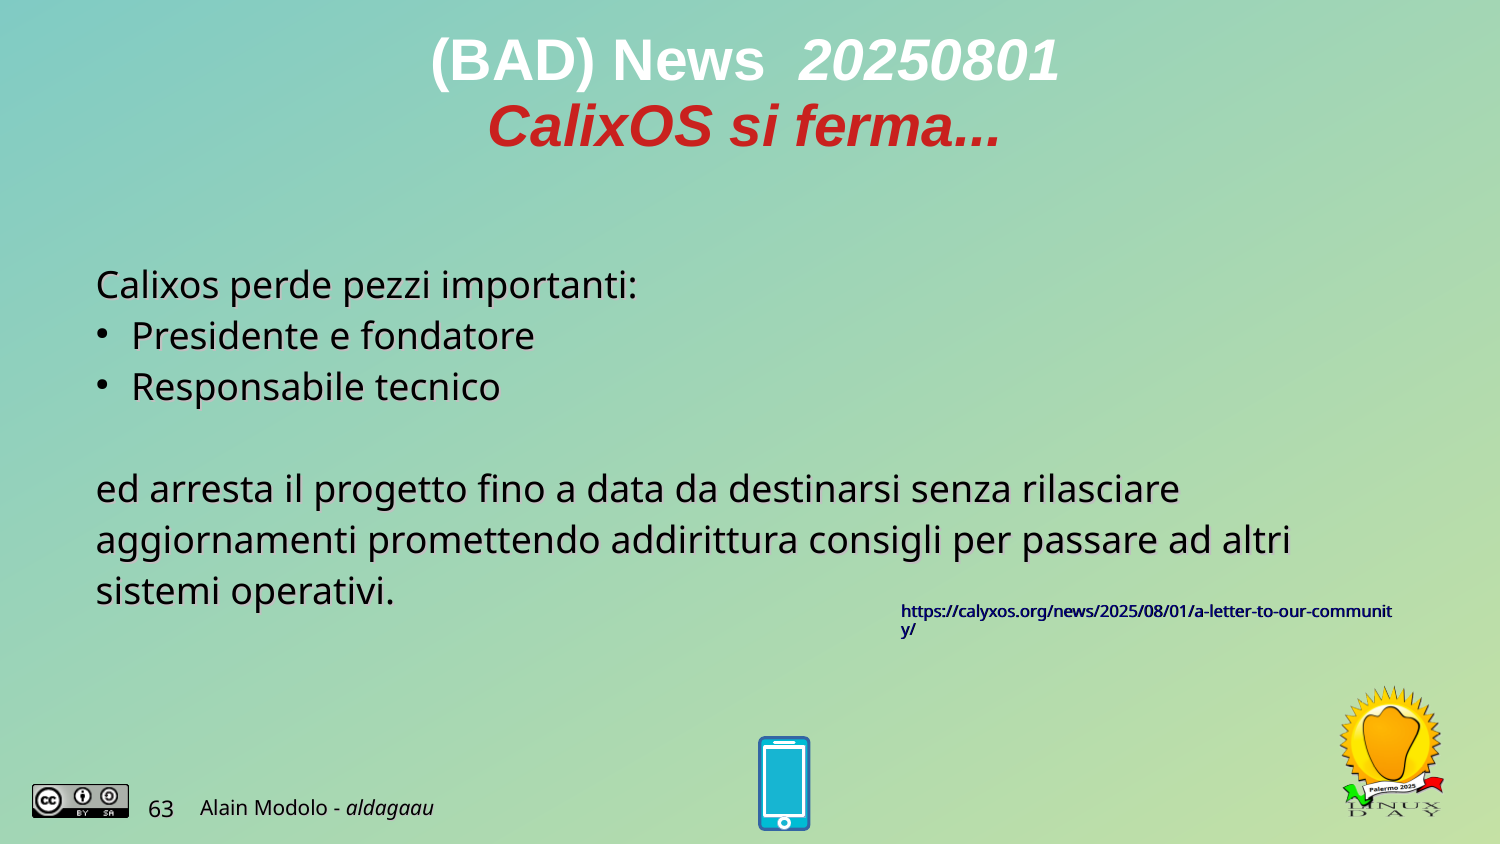

# (BAD) News	20250801 CalixOS si ferma...
Calixos perde pezzi importanti:
Presidente e fondatore
Responsabile tecnico
ed arresta il progetto fino a data da destinarsi senza rilasciare aggiornamenti promettendo addirittura consigli per passare ad altri sistemi operativi.
https://calyxos.org/news/2025/08/01/a-letter-to-our-community/